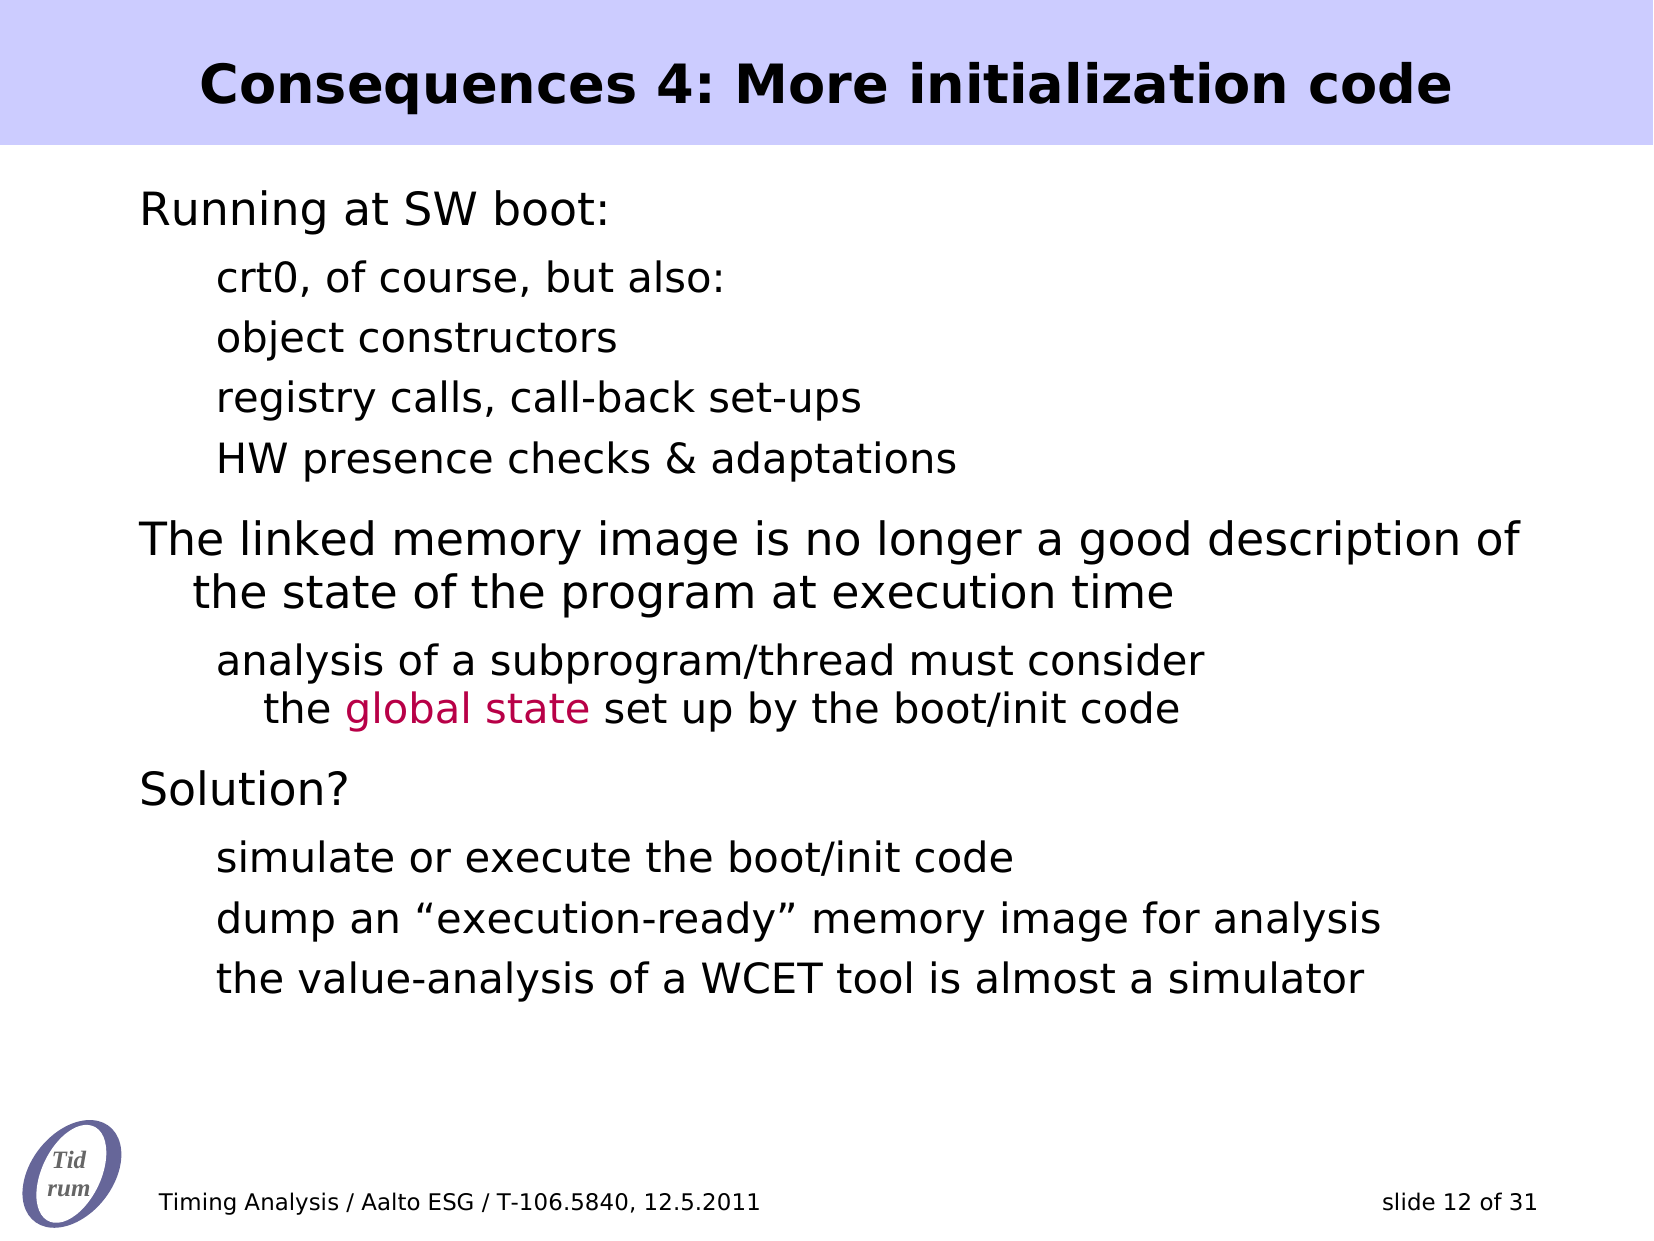

# Consequences 4: More initialization code
Running at SW boot:
crt0, of course, but also:
object constructors
registry calls, call-back set-ups
HW presence checks & adaptations
The linked memory image is no longer a good description of the state of the program at execution time
analysis of a subprogram/thread must consider
the global state set up by the boot/init code
Solution?
simulate or execute the boot/init code
dump an “execution-ready” memory image for analysis
the value-analysis of a WCET tool is almost a simulator